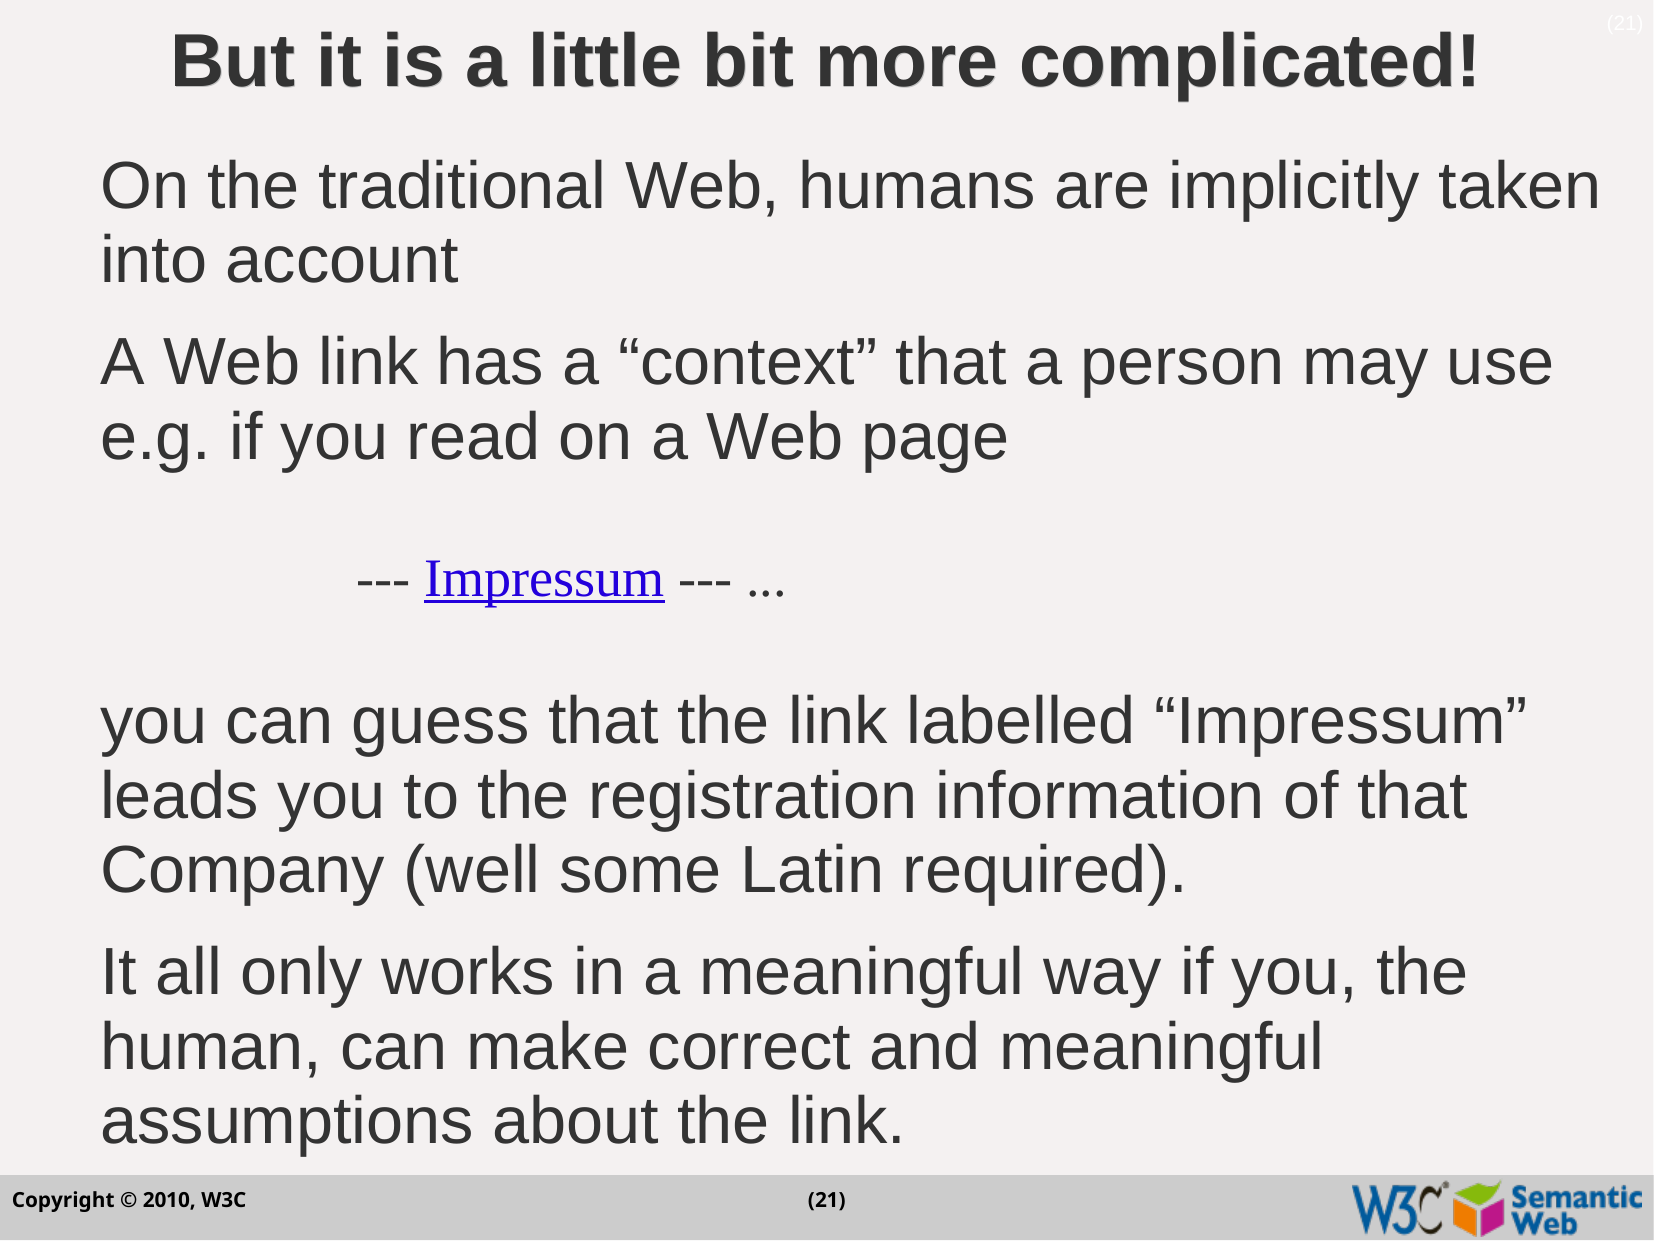

# But it is a little bit more complicated!
On the traditional Web, humans are implicitly taken into account
A Web link has a “context” that a person may use e.g. if you read on a Web page
 --- Impressum --- ...
you can guess that the link labelled “Impressum” leads you to the registration information of that Company (well some Latin required).
It all only works in a meaningful way if you, the human, can make correct and meaningful assumptions about the link.